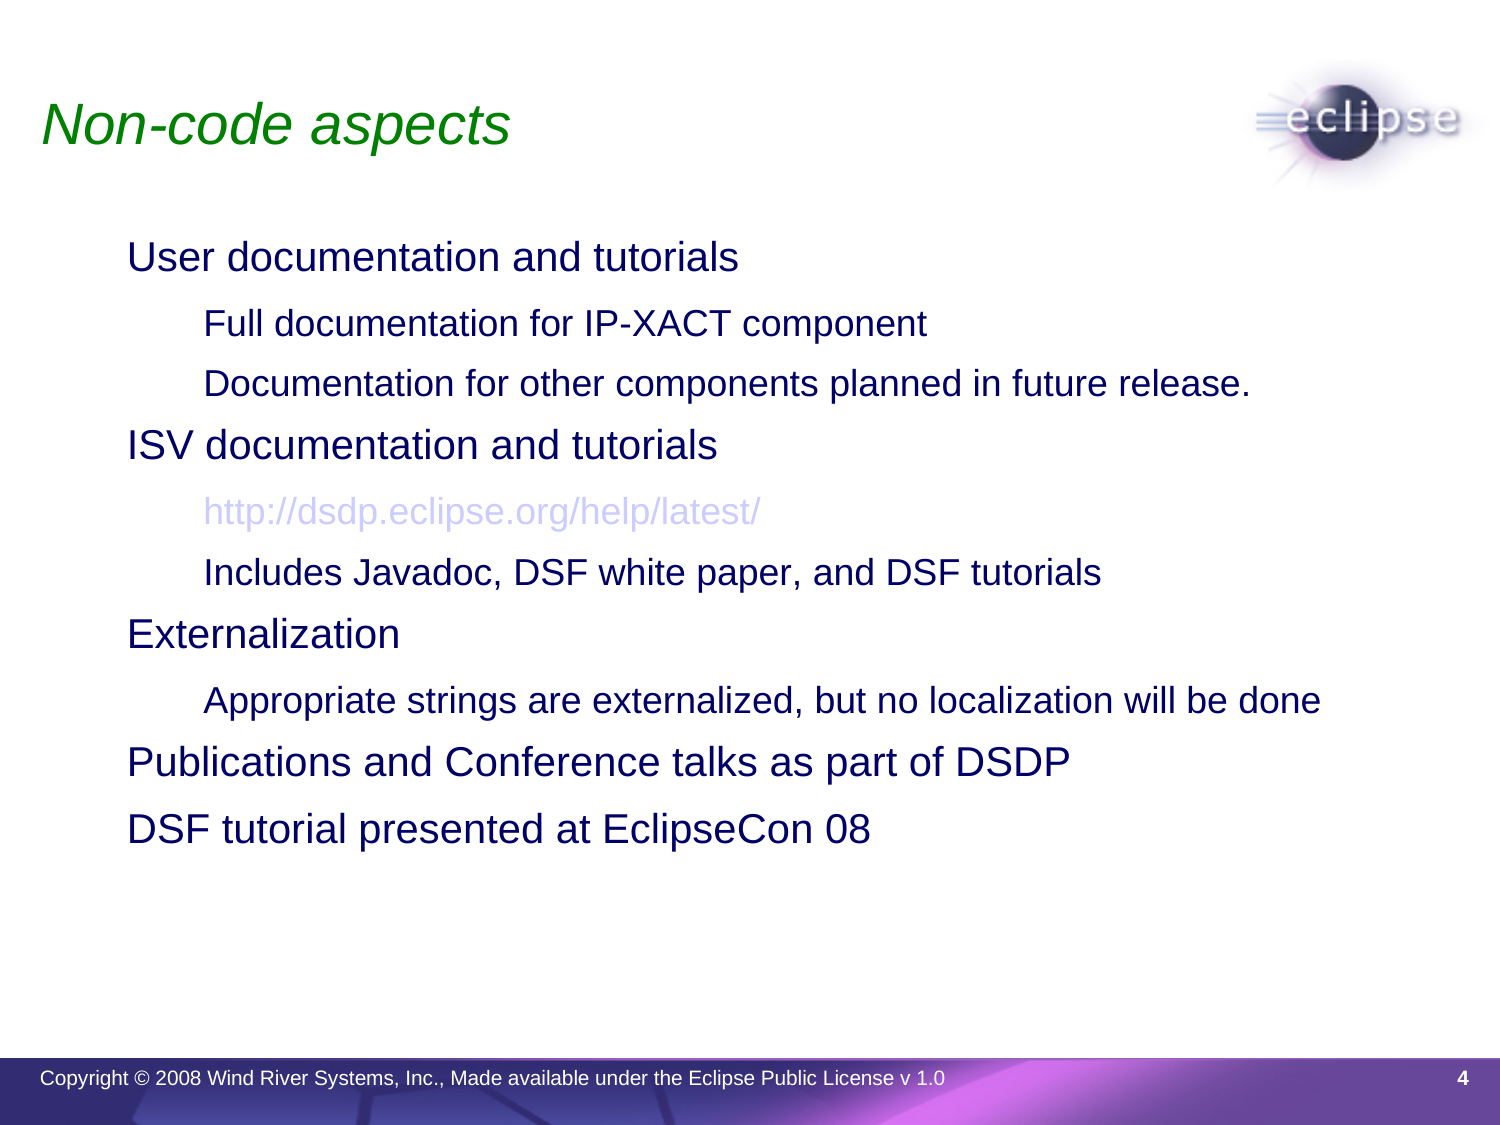

# Non-code aspects
User documentation and tutorials
Full documentation for IP-XACT component
Documentation for other components planned in future release.
ISV documentation and tutorials
http://dsdp.eclipse.org/help/latest/
Includes Javadoc, DSF white paper, and DSF tutorials
Externalization
Appropriate strings are externalized, but no localization will be done
Publications and Conference talks as part of DSDP
DSF tutorial presented at EclipseCon 08